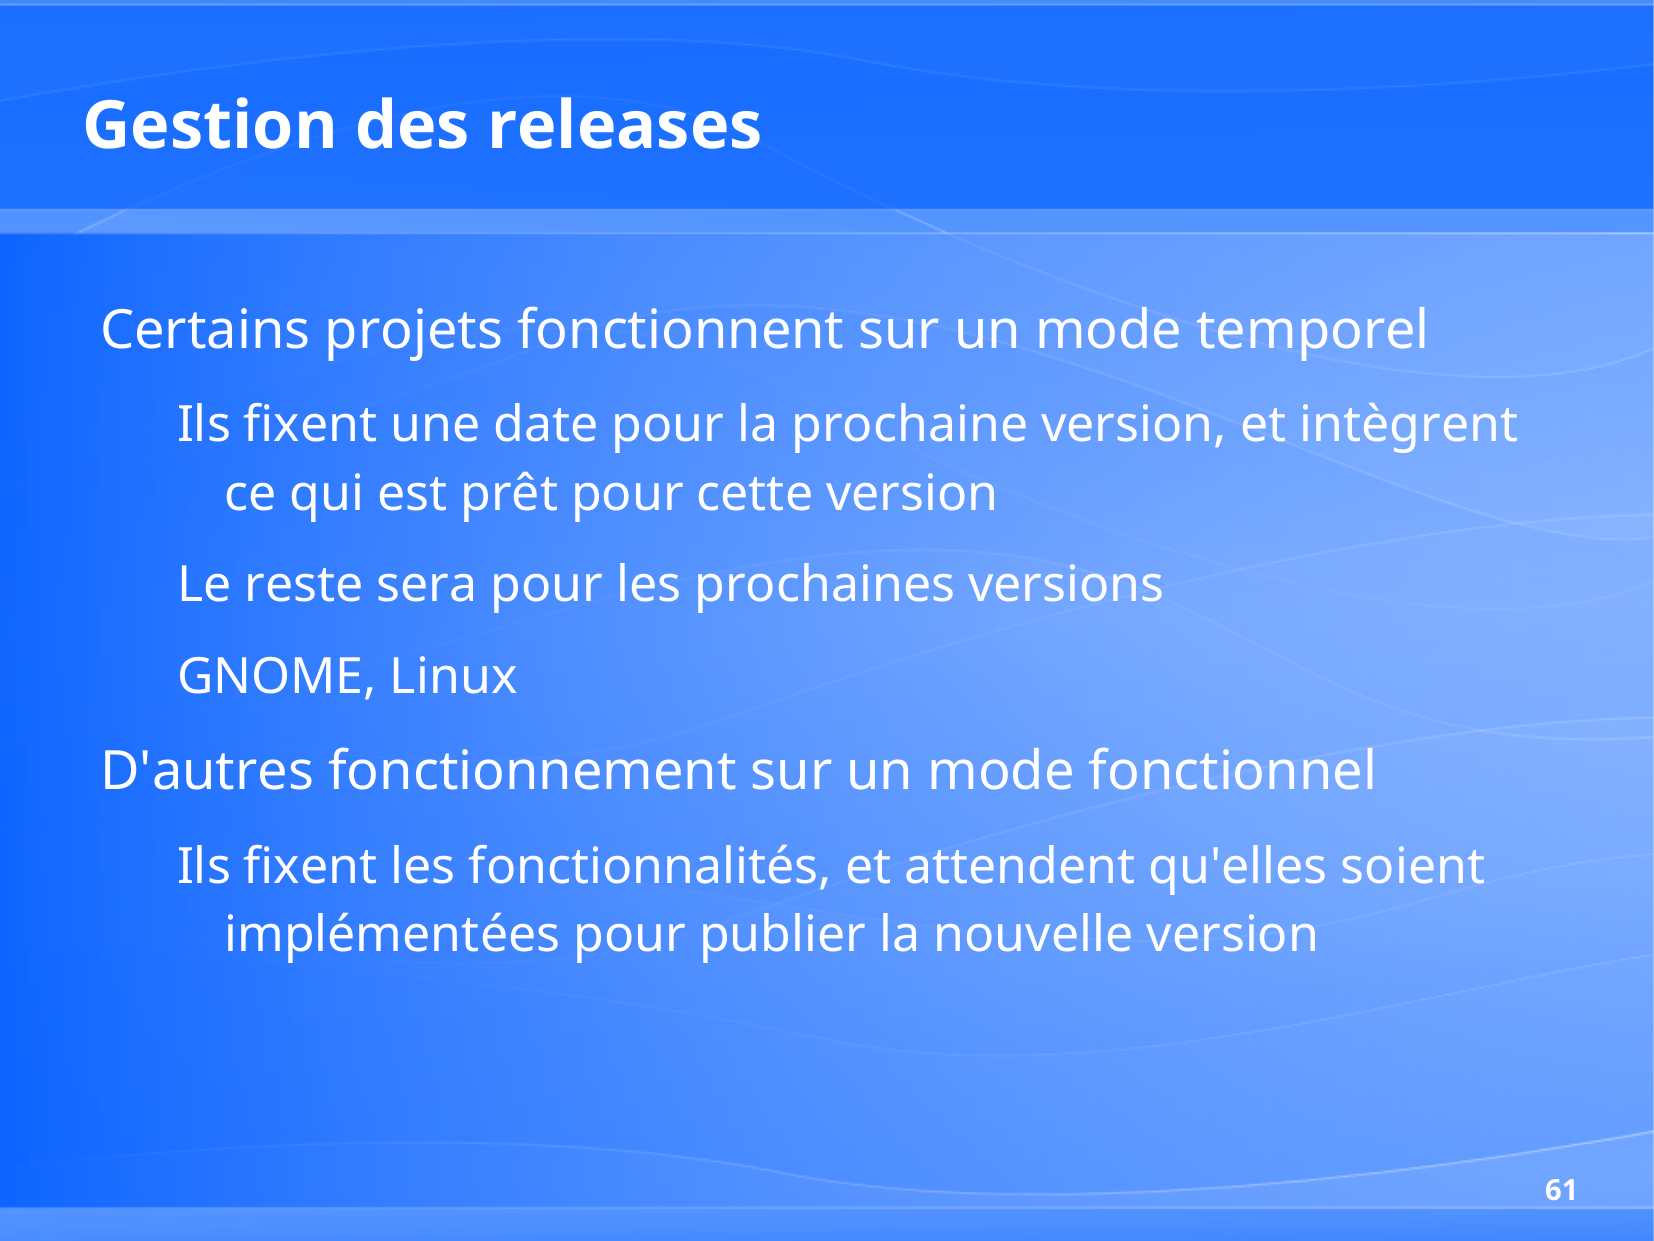

# Gestion des releases
Certains projets fonctionnent sur un mode temporel
Ils fixent une date pour la prochaine version, et intègrent ce qui est prêt pour cette version
Le reste sera pour les prochaines versions
GNOME, Linux
D'autres fonctionnement sur un mode fonctionnel
Ils fixent les fonctionnalités, et attendent qu'elles soient implémentées pour publier la nouvelle version
61